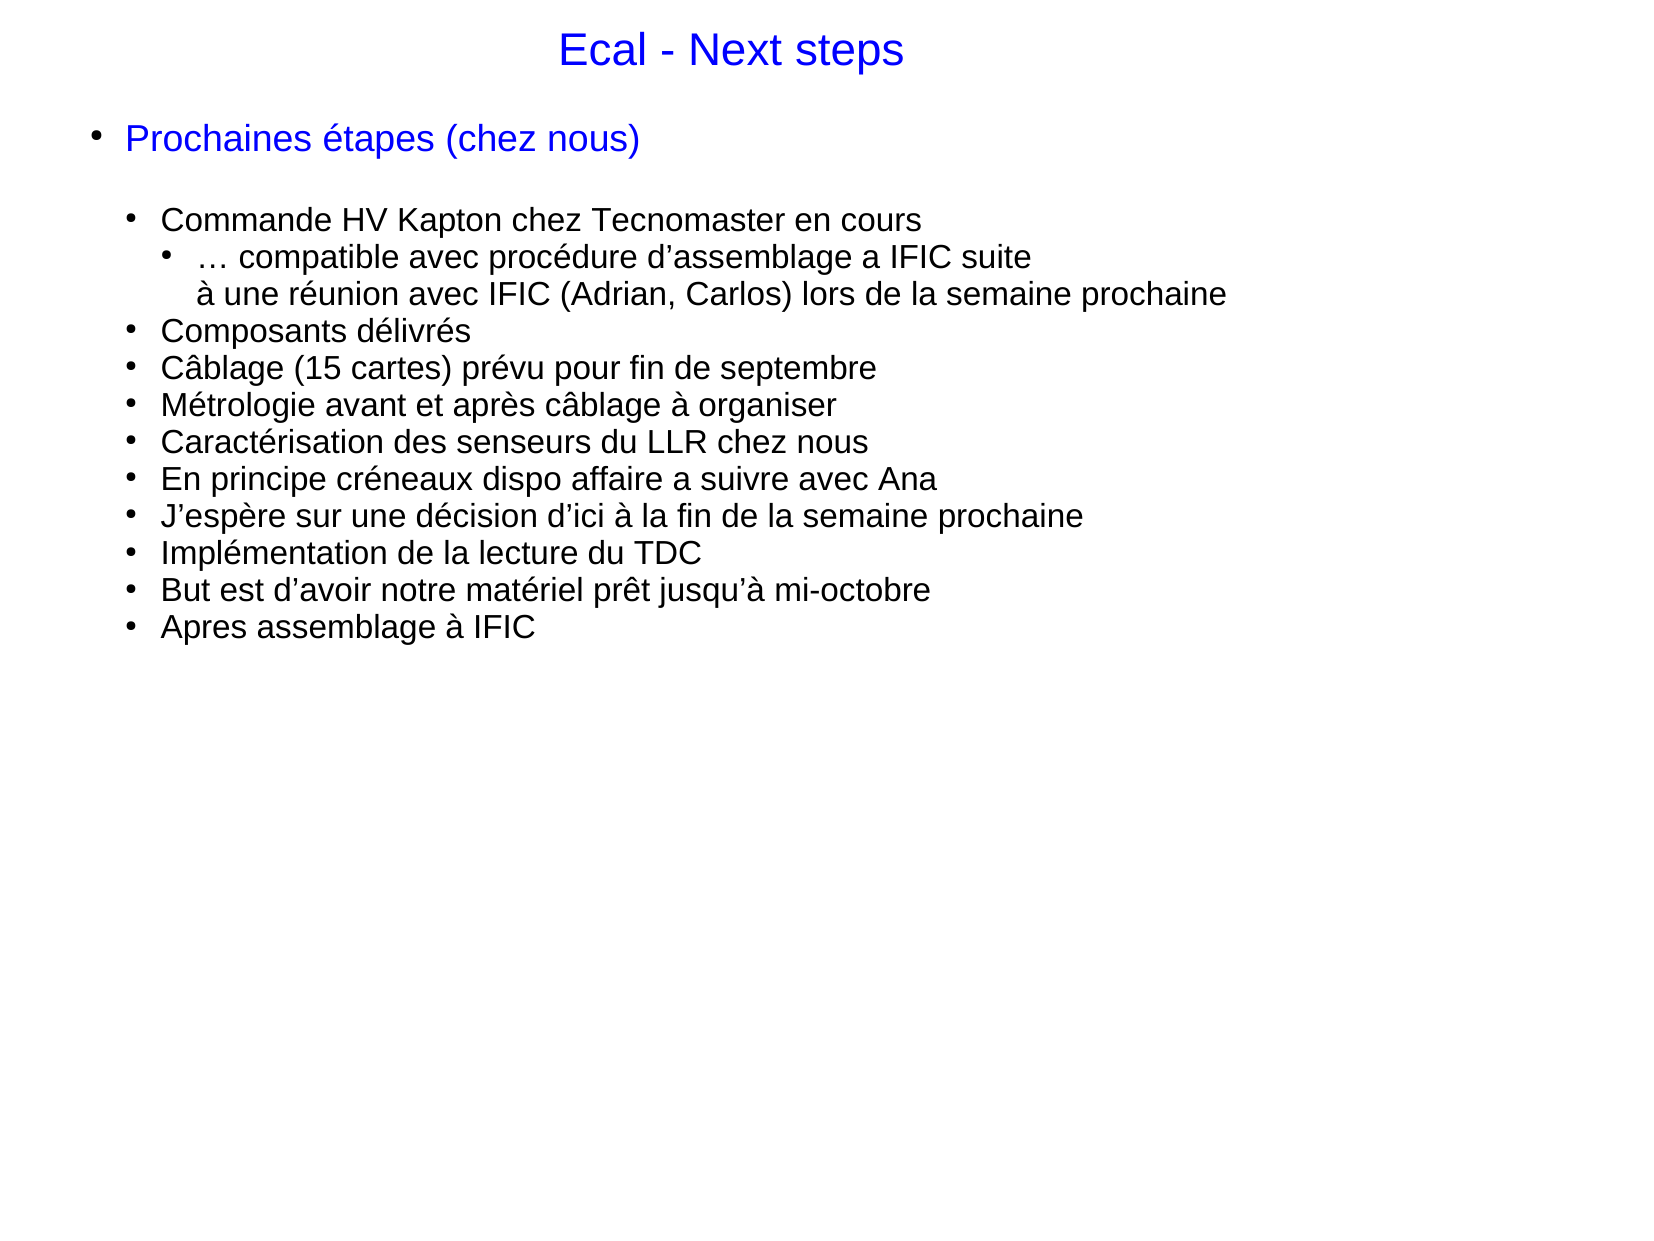

Ecal - Next steps
Prochaines étapes (chez nous)
Commande HV Kapton chez Tecnomaster en cours
… compatible avec procédure d’assemblage a IFIC suite
à une réunion avec IFIC (Adrian, Carlos) lors de la semaine prochaine
Composants délivrés
Câblage (15 cartes) prévu pour fin de septembre
Métrologie avant et après câblage à organiser
Caractérisation des senseurs du LLR chez nous
En principe créneaux dispo affaire a suivre avec Ana
J’espère sur une décision d’ici à la fin de la semaine prochaine
Implémentation de la lecture du TDC
But est d’avoir notre matériel prêt jusqu’à mi-octobre
Apres assemblage à IFIC